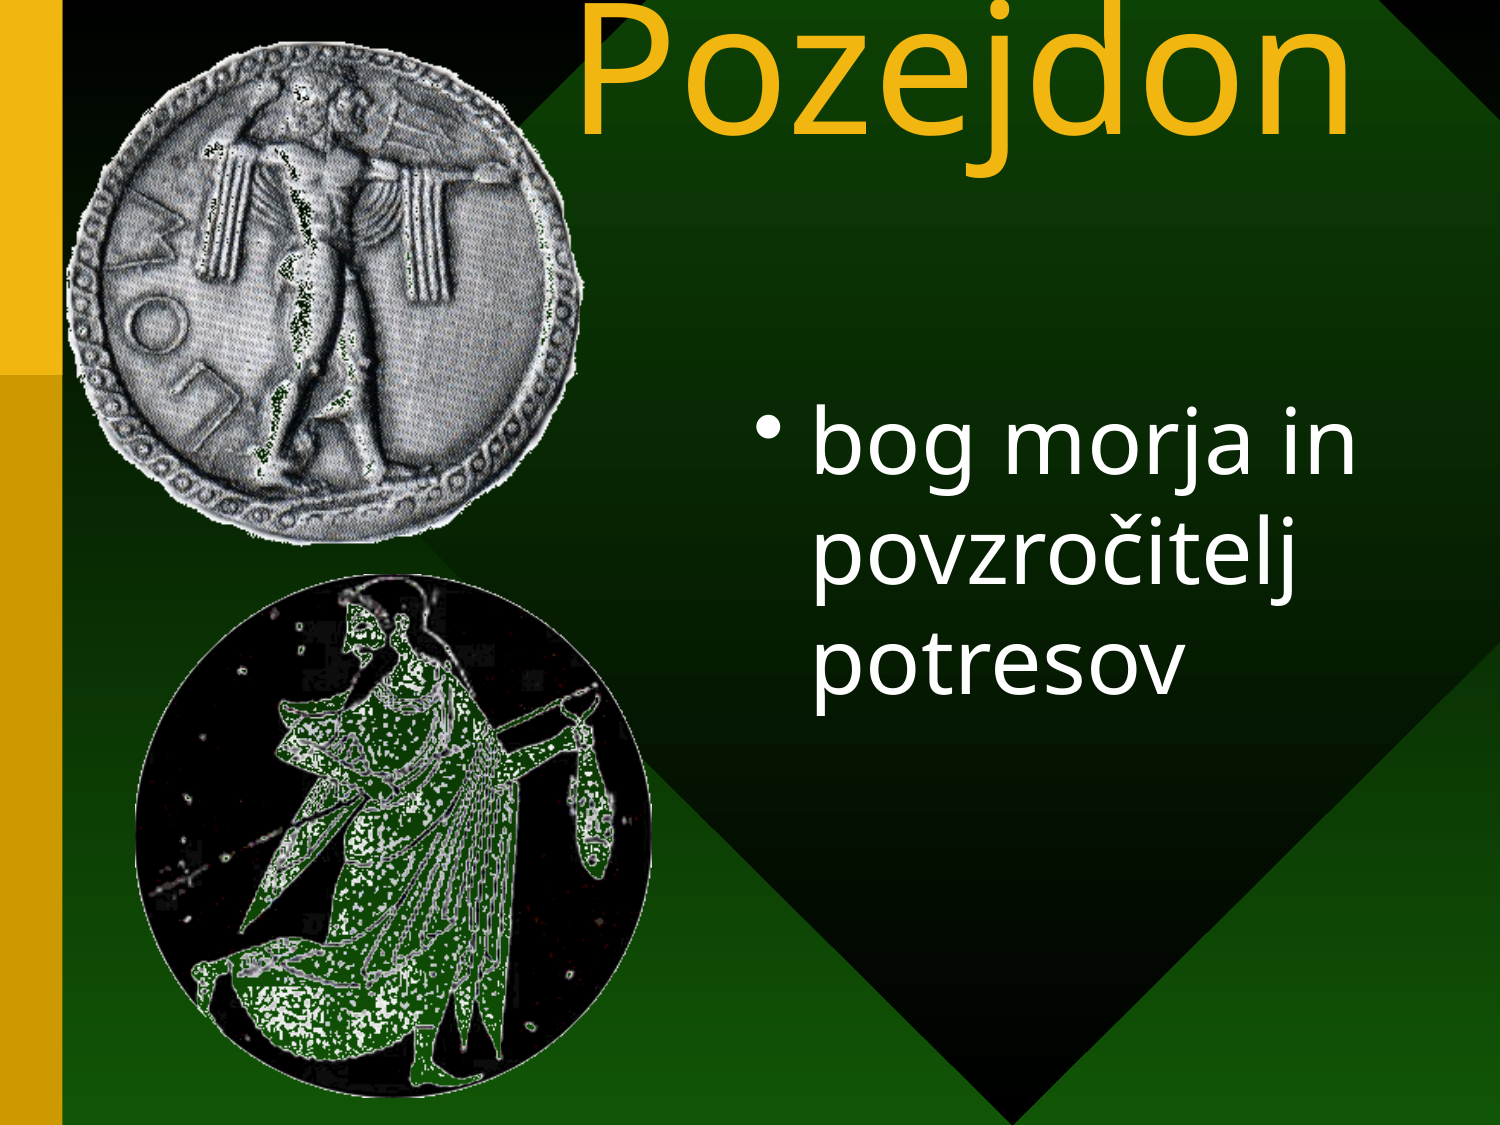

# Pozejdon
bog morja in povzročitelj potresov